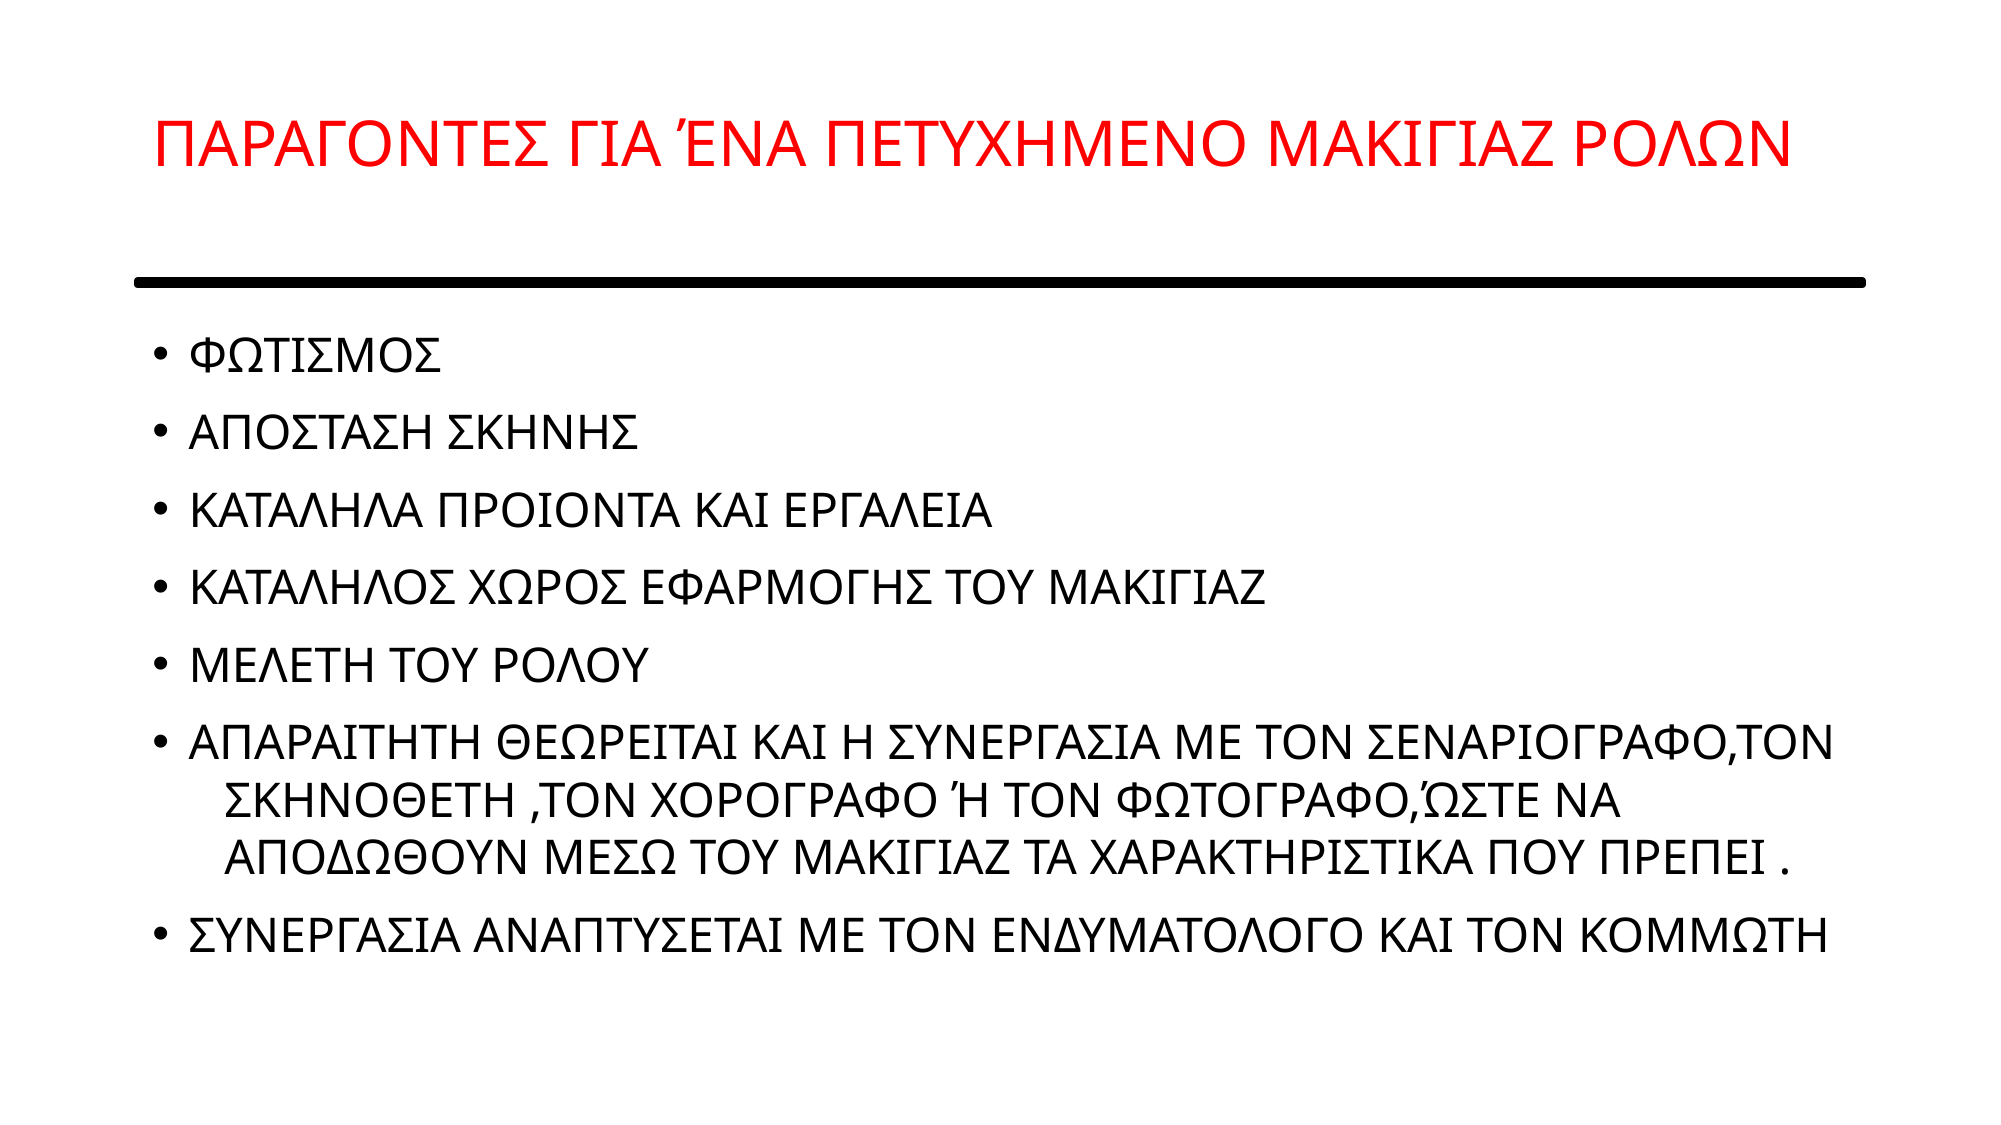

# ΠΑΡΑΓΟΝΤΕΣ ΓΙΑ ΈΝΑ ΠΕΤΥΧΗΜΕΝΟ ΜΑΚΙΓΙΑΖ ΡΟΛΩΝ
ΦΩΤΙΣΜΟΣ
ΑΠΟΣΤΑΣΗ ΣΚΗΝΗΣ
ΚΑΤΑΛΗΛΑ ΠΡΟΙΟΝΤΑ ΚΑΙ ΕΡΓΑΛΕΙΑ
ΚΑΤΑΛΗΛΟΣ ΧΩΡΟΣ ΕΦΑΡΜΟΓΗΣ ΤΟΥ ΜΑΚΙΓΙΑΖ
ΜΕΛΕΤΗ ΤΟΥ ΡΟΛΟΥ
ΑΠΑΡΑΙΤΗΤΗ ΘΕΩΡΕΙΤΑΙ ΚΑΙ Η ΣΥΝΕΡΓΑΣΙΑ ΜΕ ΤΟΝ ΣΕΝΑΡΙΟΓΡΑΦΟ,ΤΟΝ ΣΚΗΝΟΘΕΤΗ ,ΤΟΝ ΧΟΡΟΓΡΑΦΟ Ή ΤΟΝ ΦΩΤΟΓΡΑΦΟ,ΏΣΤΕ ΝΑ ΑΠΟΔΩΘΟΥΝ ΜΕΣΩ ΤΟΥ ΜΑΚΙΓΙΑΖ ΤΑ ΧΑΡΑΚΤΗΡΙΣΤΙΚΑ ΠΟΥ ΠΡΕΠΕΙ .
ΣΥΝΕΡΓΑΣΙΑ ΑΝΑΠΤΥΣΕΤΑΙ ΜΕ ΤΟΝ ΕΝΔΥΜΑΤΟΛΟΓΟ ΚΑΙ ΤΟΝ ΚΟΜΜΩΤΗ